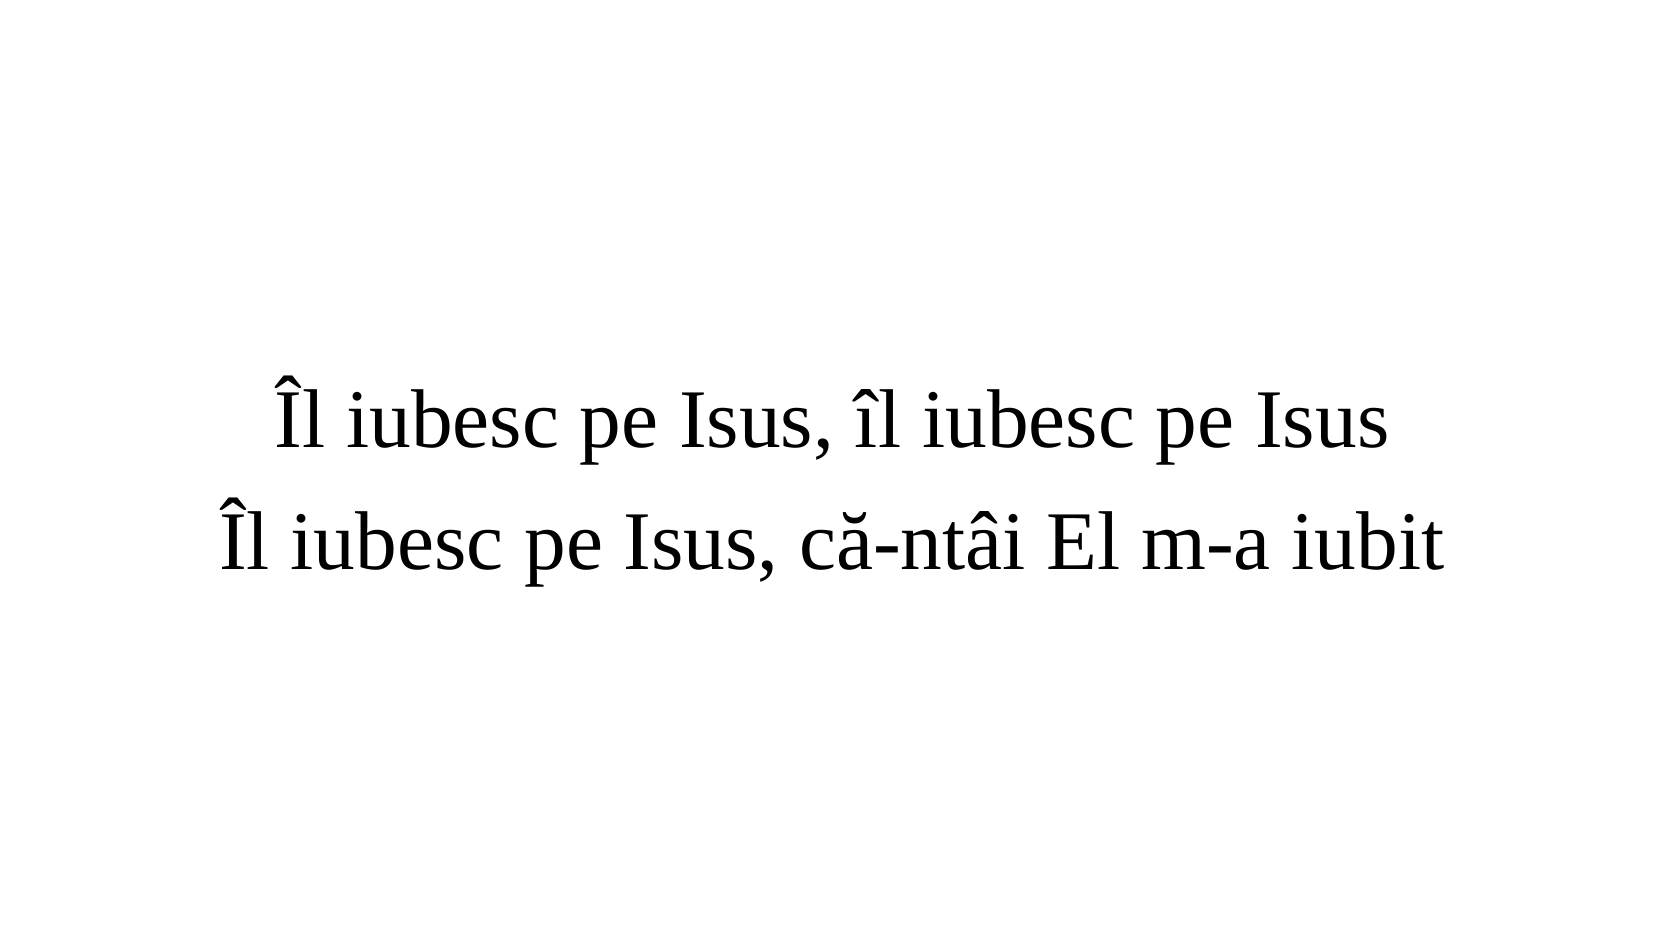

# Îl iubesc pe Isus, îl iubesc pe Isus
Îl iubesc pe Isus, că-ntâi El m-a iubit